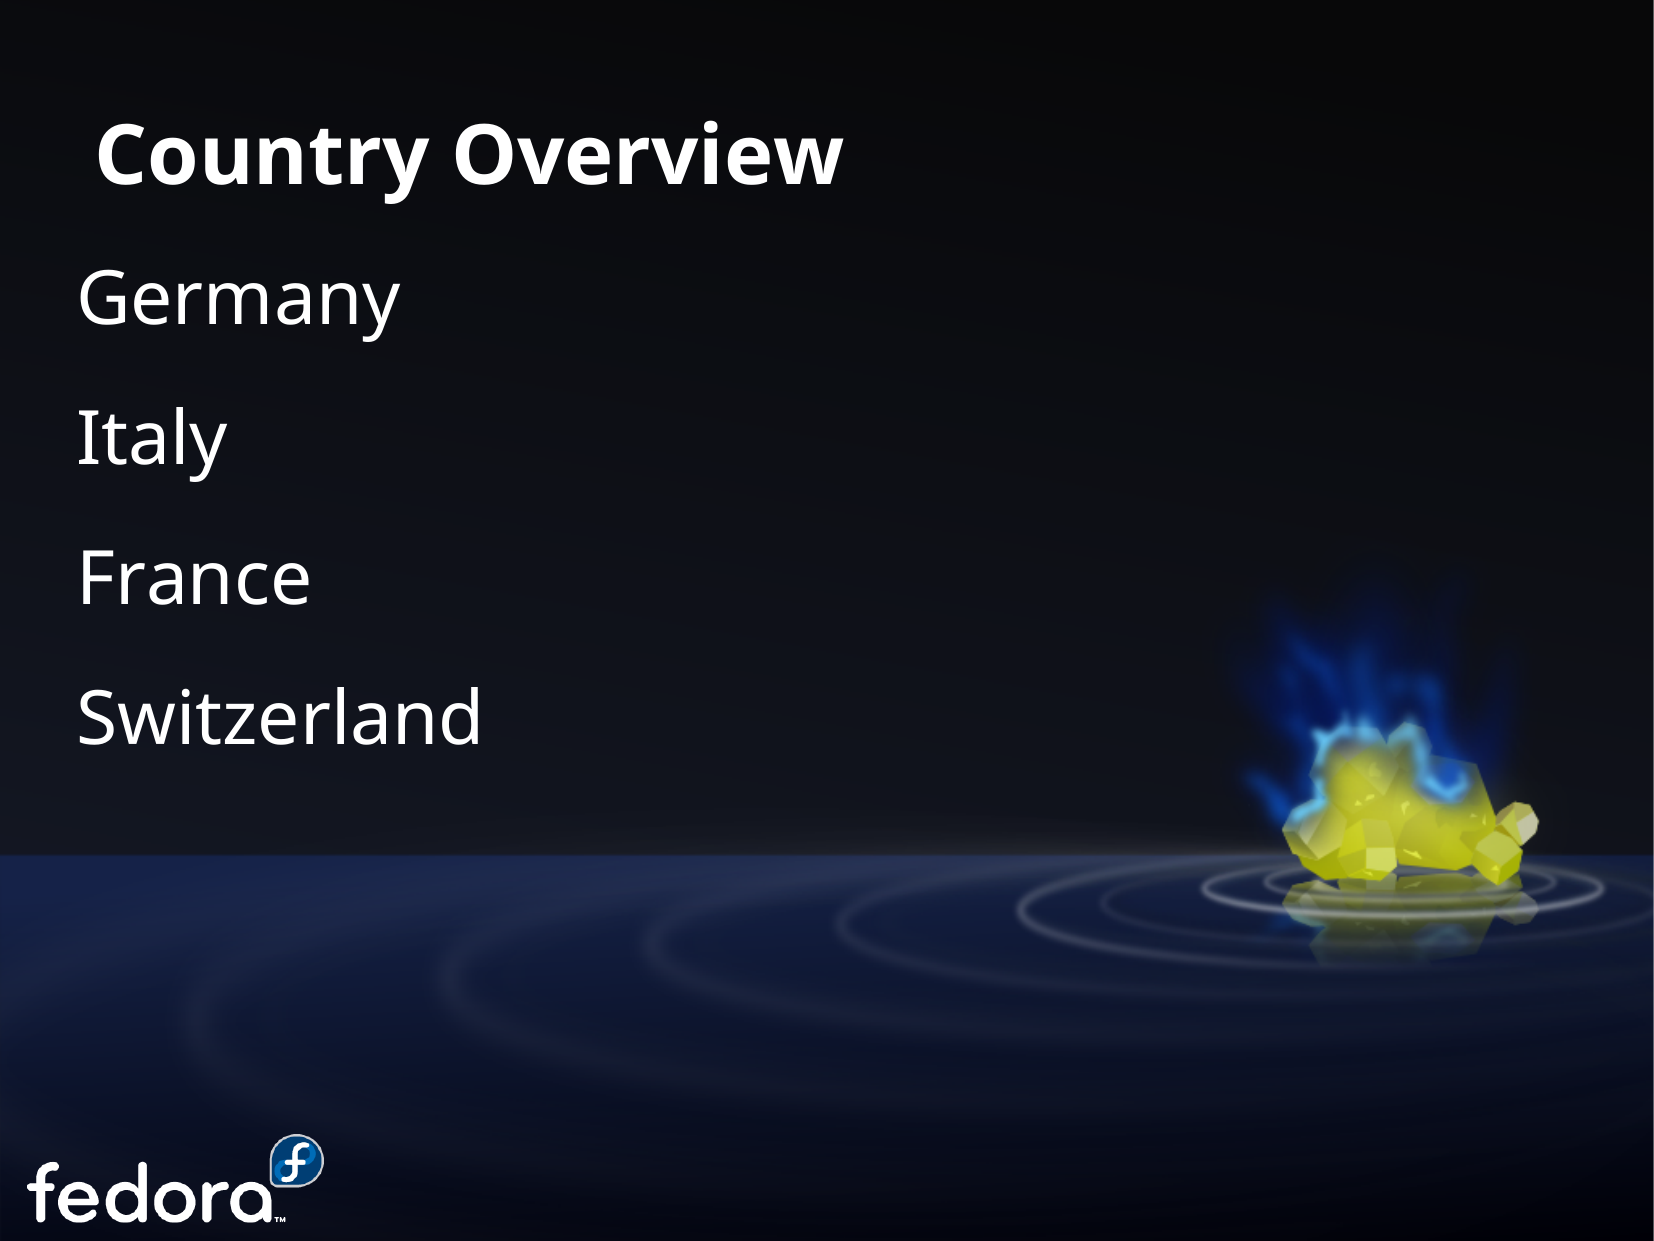

# Country Overview
Germany
Italy
France
Switzerland